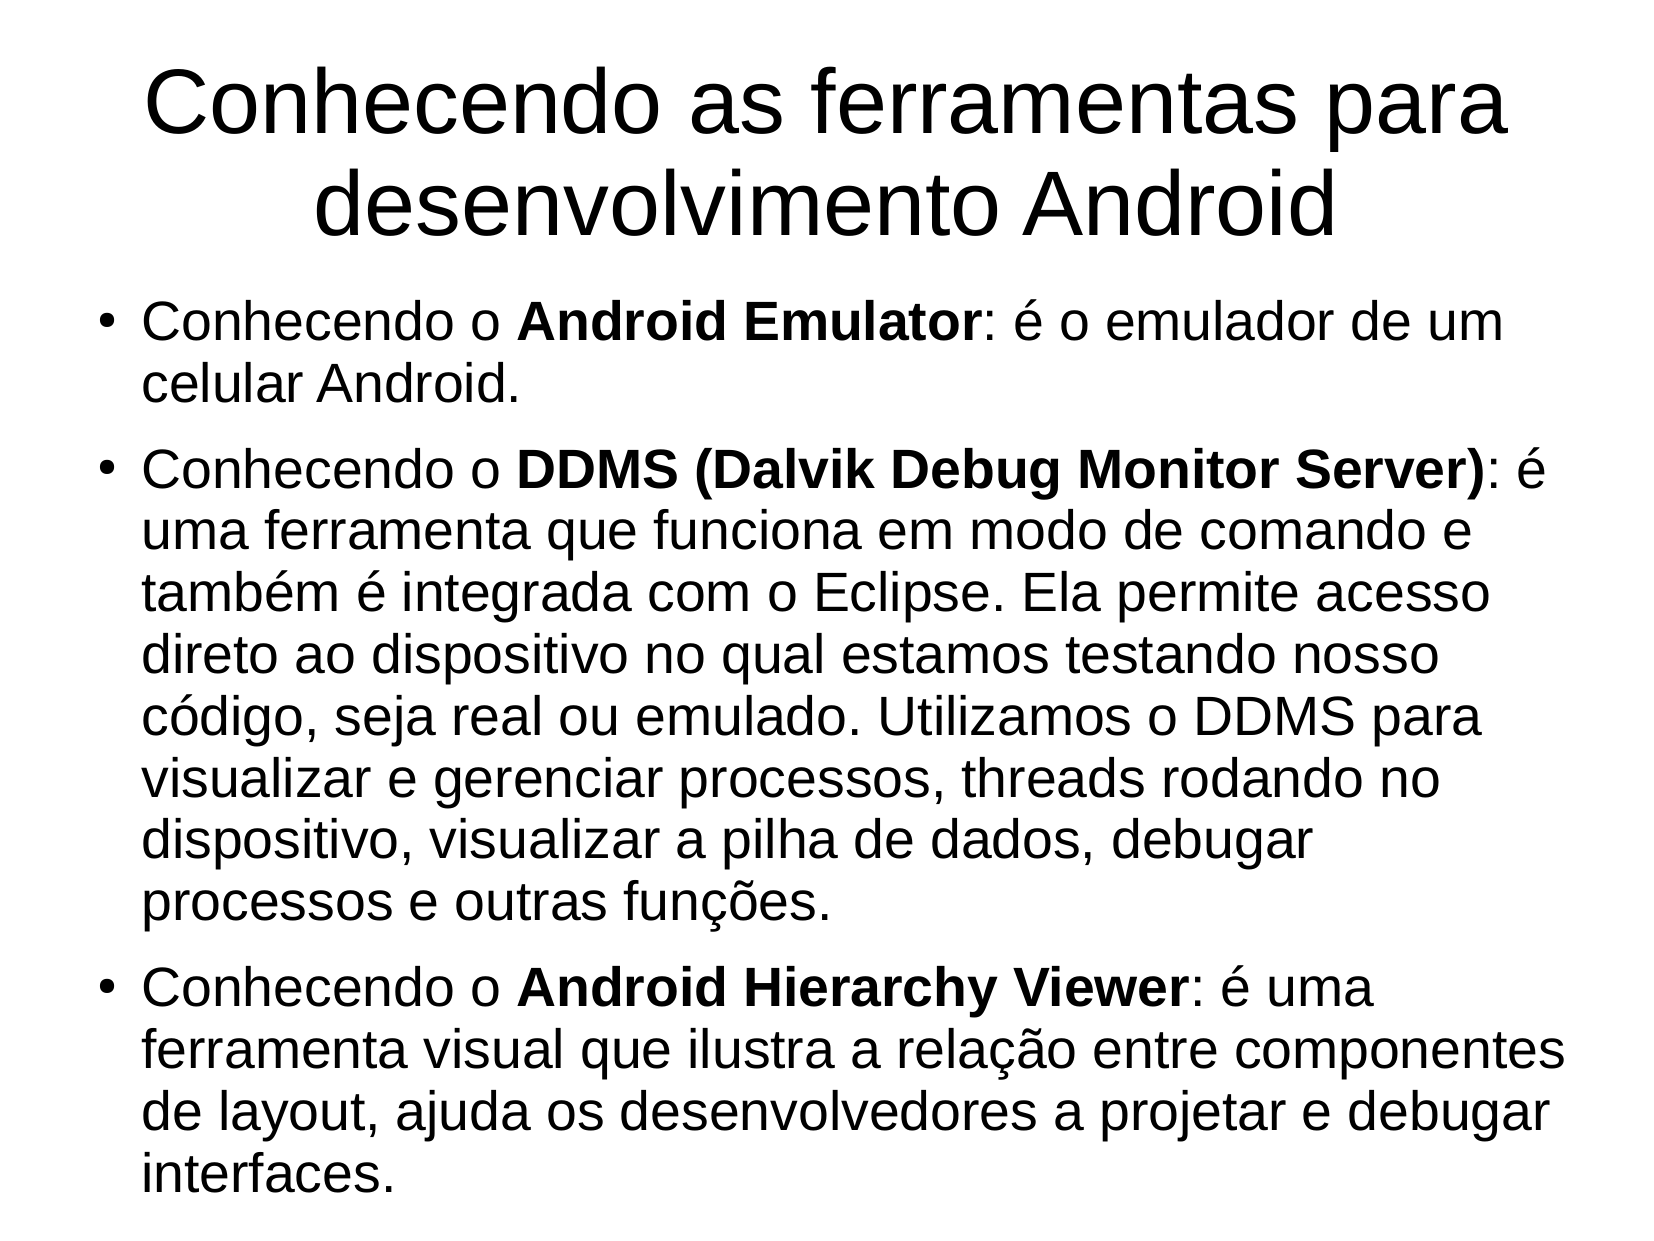

# Conhecendo as ferramentas para desenvolvimento Android
Conhecendo o Android Emulator: é o emulador de um celular Android.
Conhecendo o DDMS (Dalvik Debug Monitor Server): é uma ferramenta que funciona em modo de comando e também é integrada com o Eclipse. Ela permite acesso direto ao dispositivo no qual estamos testando nosso código, seja real ou emulado. Utilizamos o DDMS para visualizar e gerenciar processos, threads rodando no dispositivo, visualizar a pilha de dados, debugar processos e outras funções.
Conhecendo o Android Hierarchy Viewer: é uma ferramenta visual que ilustra a relação entre componentes de layout, ajuda os desenvolvedores a projetar e debugar interfaces.